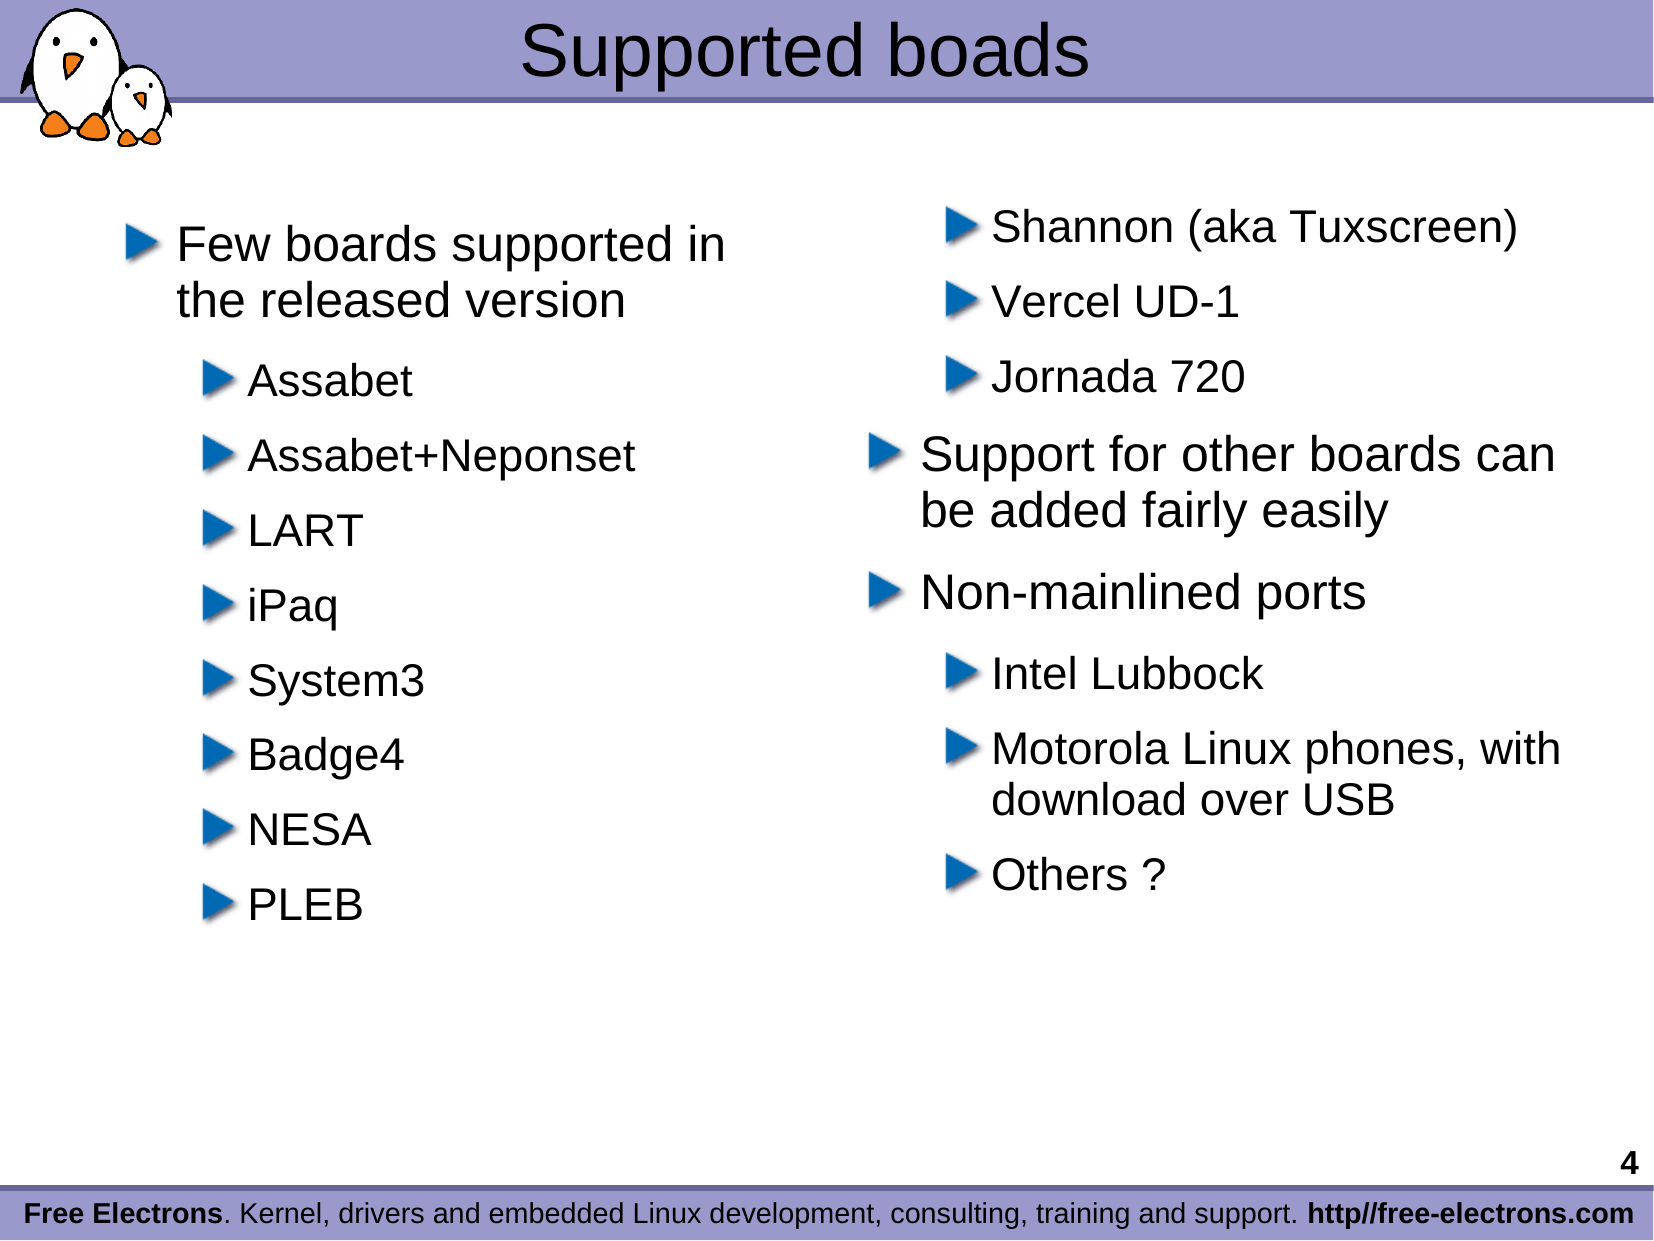

# Supported boads
Shannon (aka Tuxscreen)
Vercel UD-1
Jornada 720
Support for other boards can be added fairly easily
Non-mainlined ports
Intel Lubbock
Motorola Linux phones, with download over USB
Others ?
Few boards supported in the released version
Assabet
Assabet+Neponset
LART
iPaq
System3
Badge4
NESA
PLEB